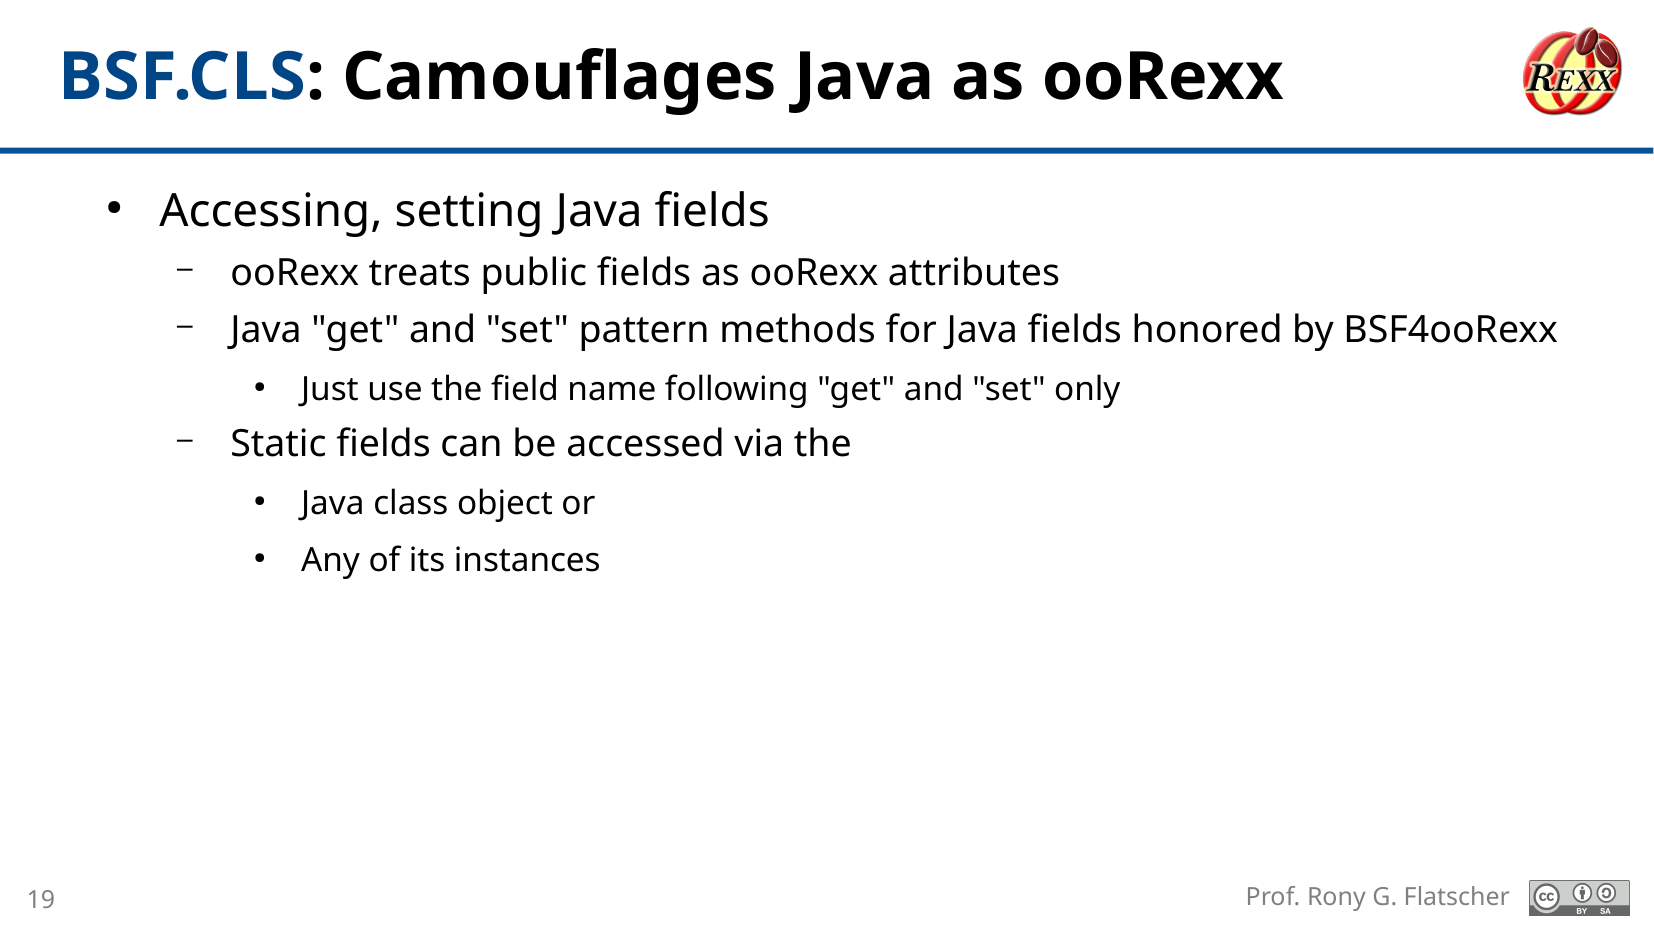

# BSF.CLS: Camouflages Java as ooRexx
Accessing, setting Java fields
ooRexx treats public fields as ooRexx attributes
Java "get" and "set" pattern methods for Java fields honored by BSF4ooRexx
Just use the field name following "get" and "set" only
Static fields can be accessed via the
Java class object or
Any of its instances